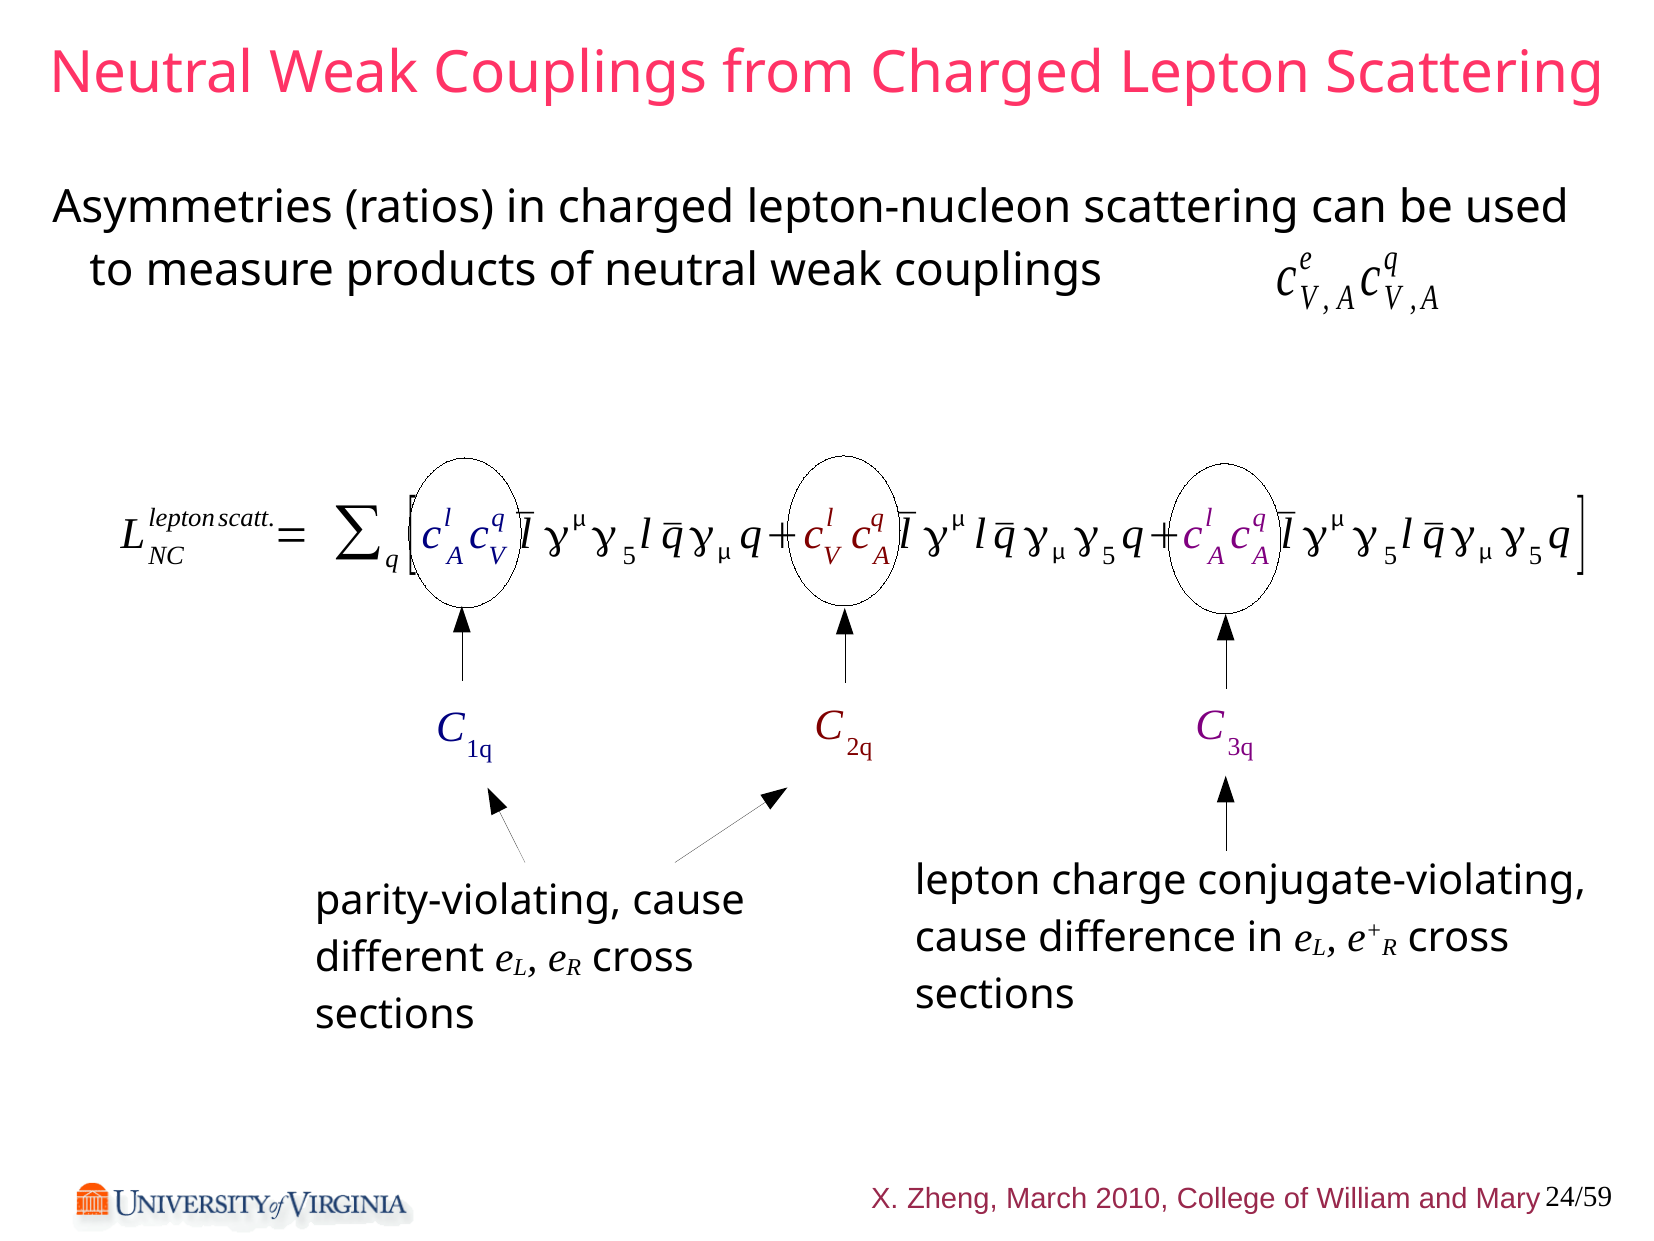

# Neutral Weak Couplings from Charged Lepton Scattering
Asymmetries (ratios) in charged lepton-nucleon scattering can be used to measure products of neutral weak couplings
lepton charge conjugate-violating, cause difference in eL, e+R cross sections
parity-violating, cause different eL, eR cross sections